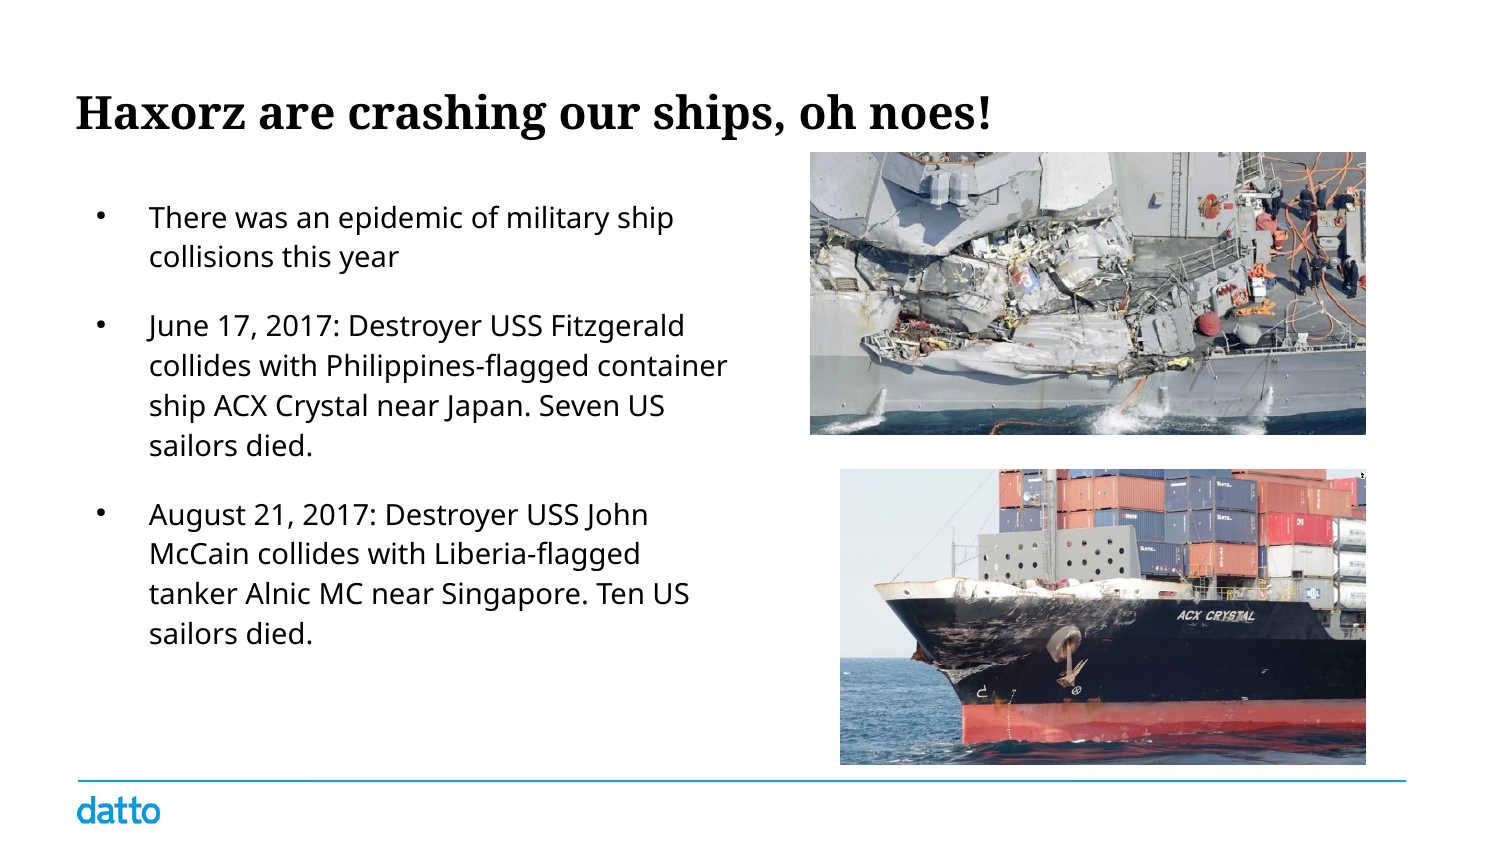

# Haxorz are crashing our ships, oh noes!
There was an epidemic of military ship collisions this year
June 17, 2017: Destroyer USS Fitzgerald collides with Philippines-flagged container ship ACX Crystal near Japan. Seven US sailors died.
August 21, 2017: Destroyer USS John McCain collides with Liberia-flagged tanker Alnic MC near Singapore. Ten US sailors died.